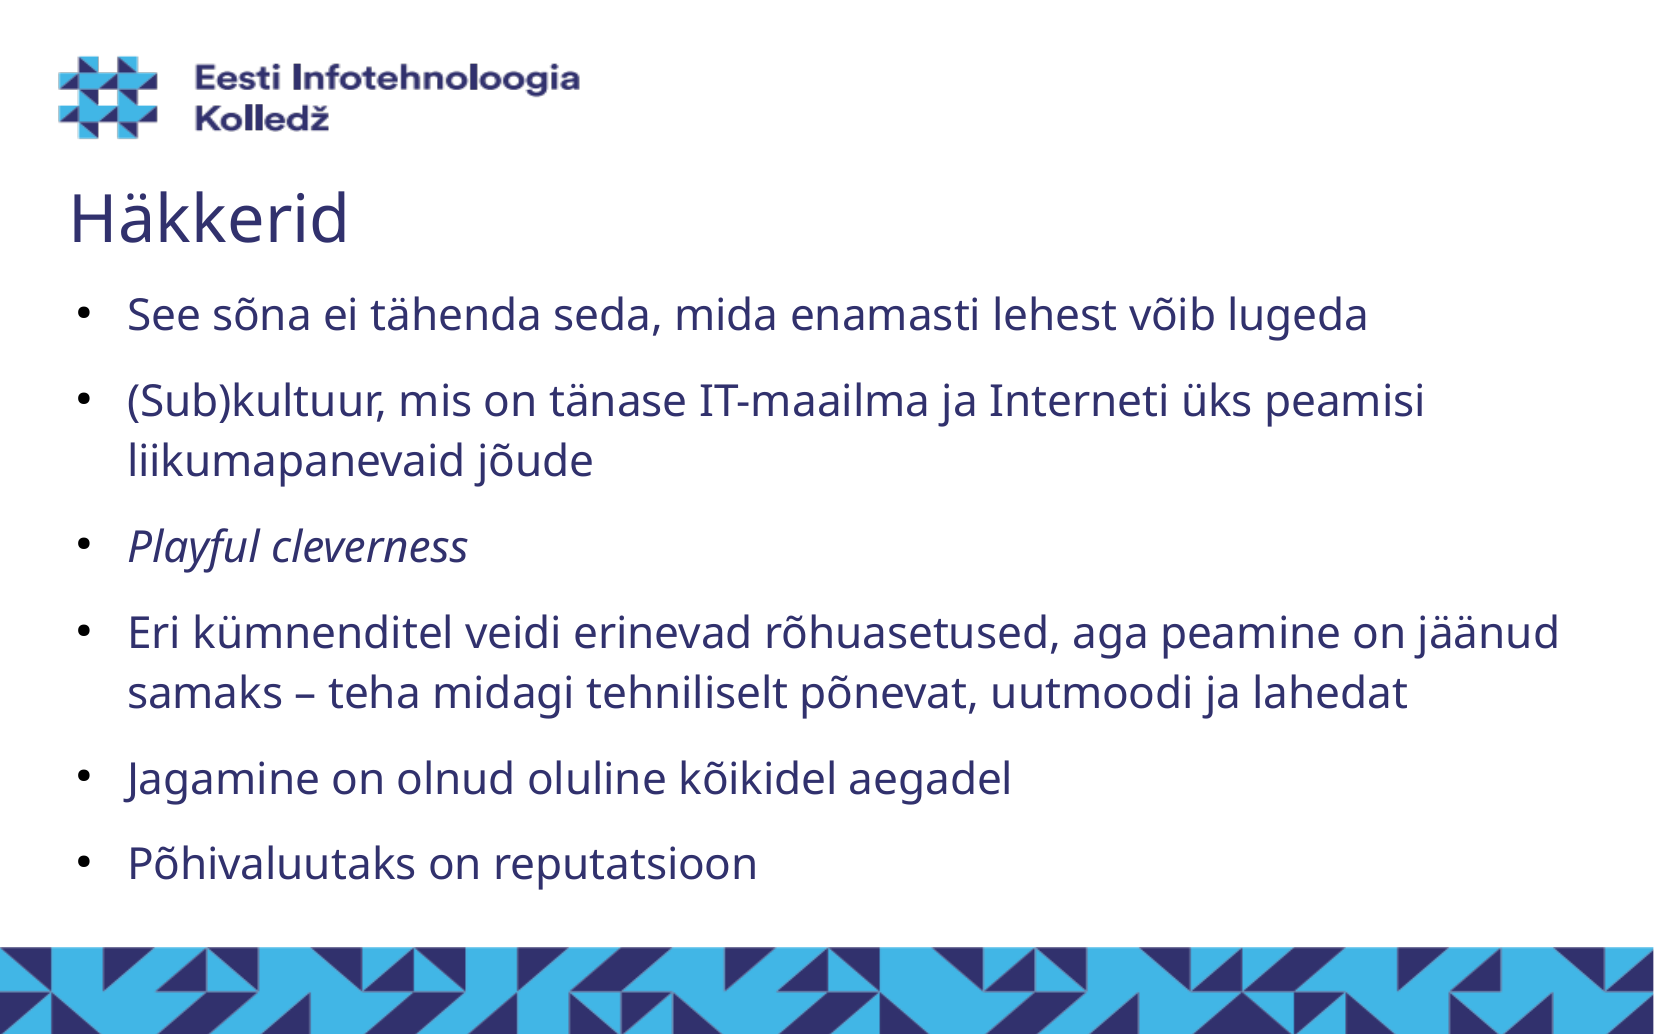

# Häkkerid
See sõna ei tähenda seda, mida enamasti lehest võib lugeda
(Sub)kultuur, mis on tänase IT-maailma ja Interneti üks peamisi liikumapanevaid jõude
Playful cleverness
Eri kümnenditel veidi erinevad rõhuasetused, aga peamine on jäänud samaks – teha midagi tehniliselt põnevat, uutmoodi ja lahedat
Jagamine on olnud oluline kõikidel aegadel
Põhivaluutaks on reputatsioon